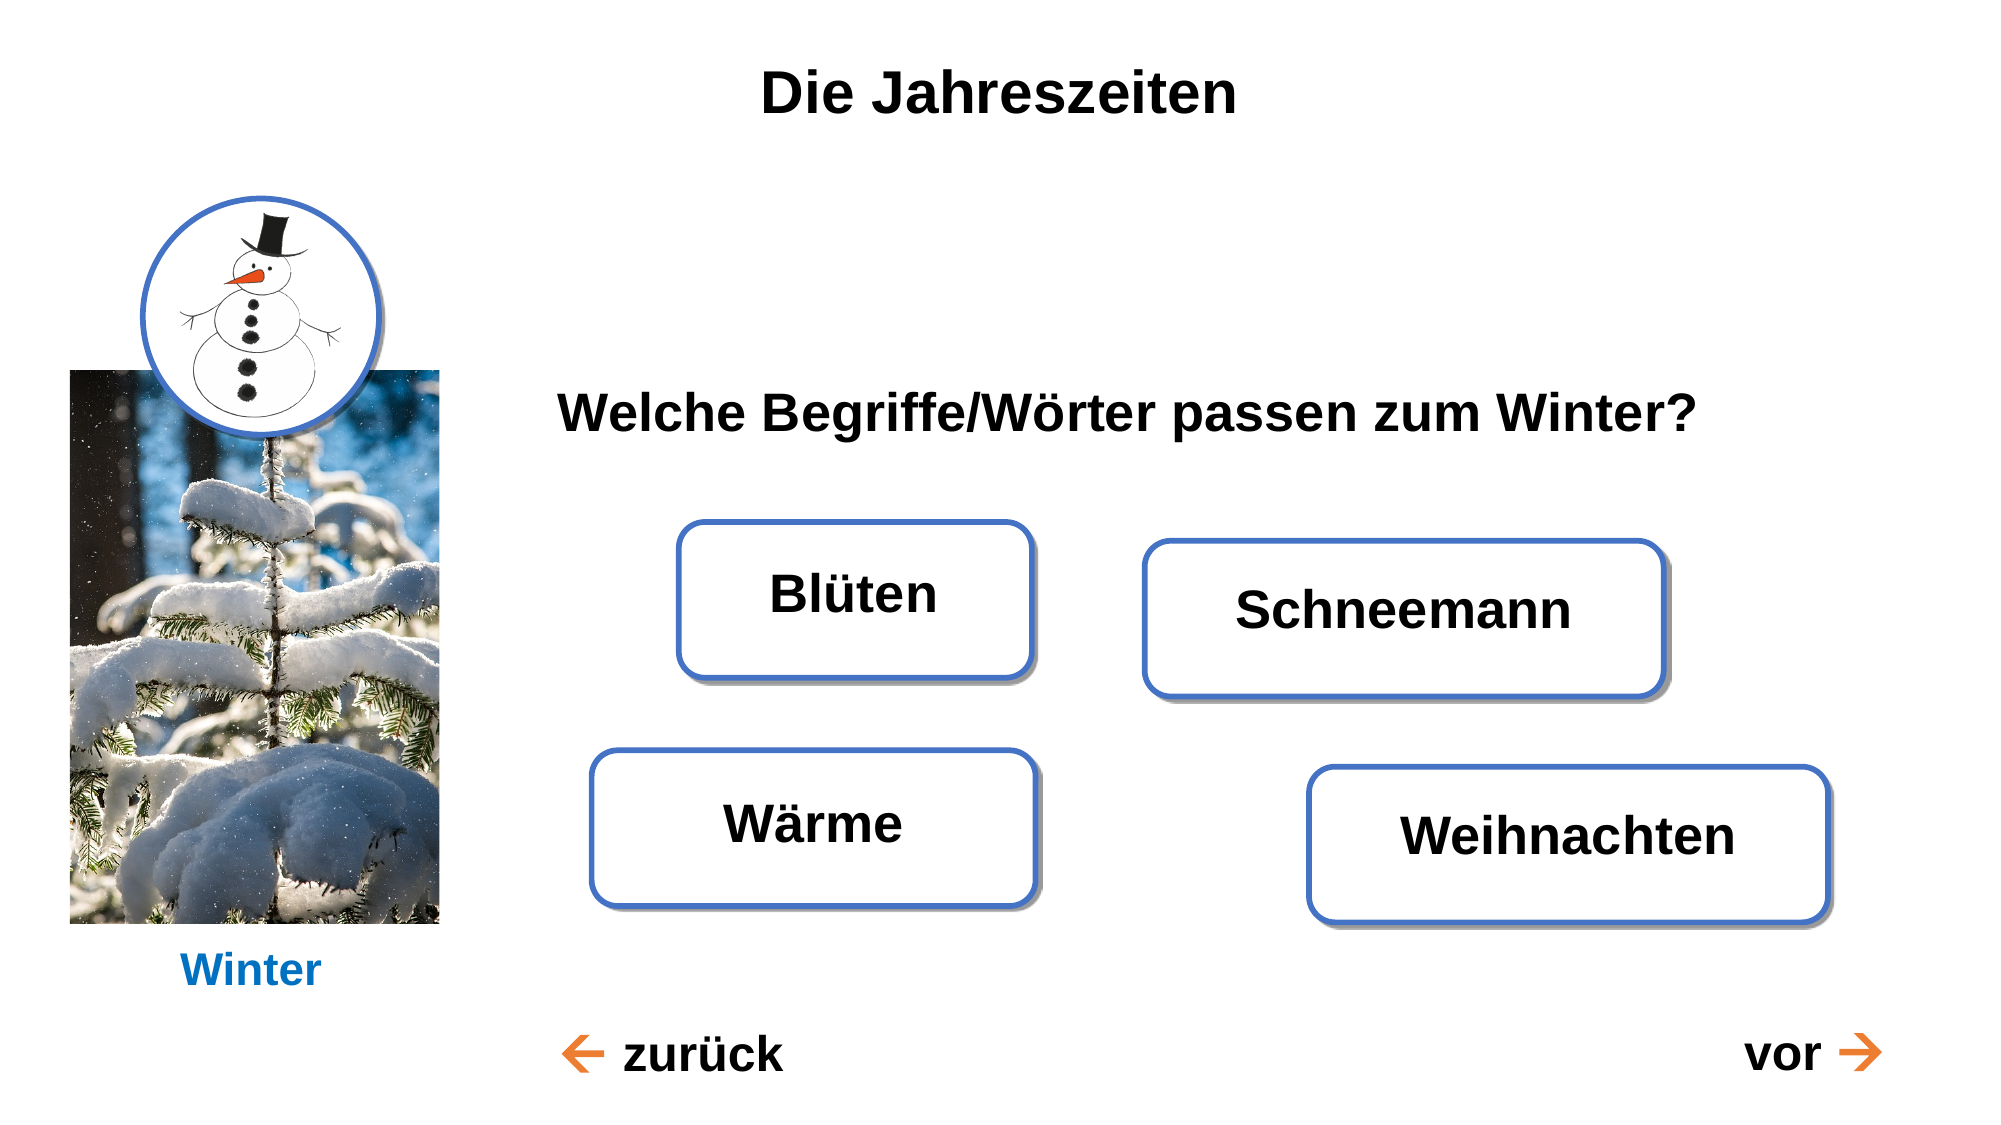

Die Jahreszeiten
Welche Begriffe/Wörter passen zum Winter?
Blüten
Schneemann
Wärme
Weihnachten
# Winter
vor 
 zurück